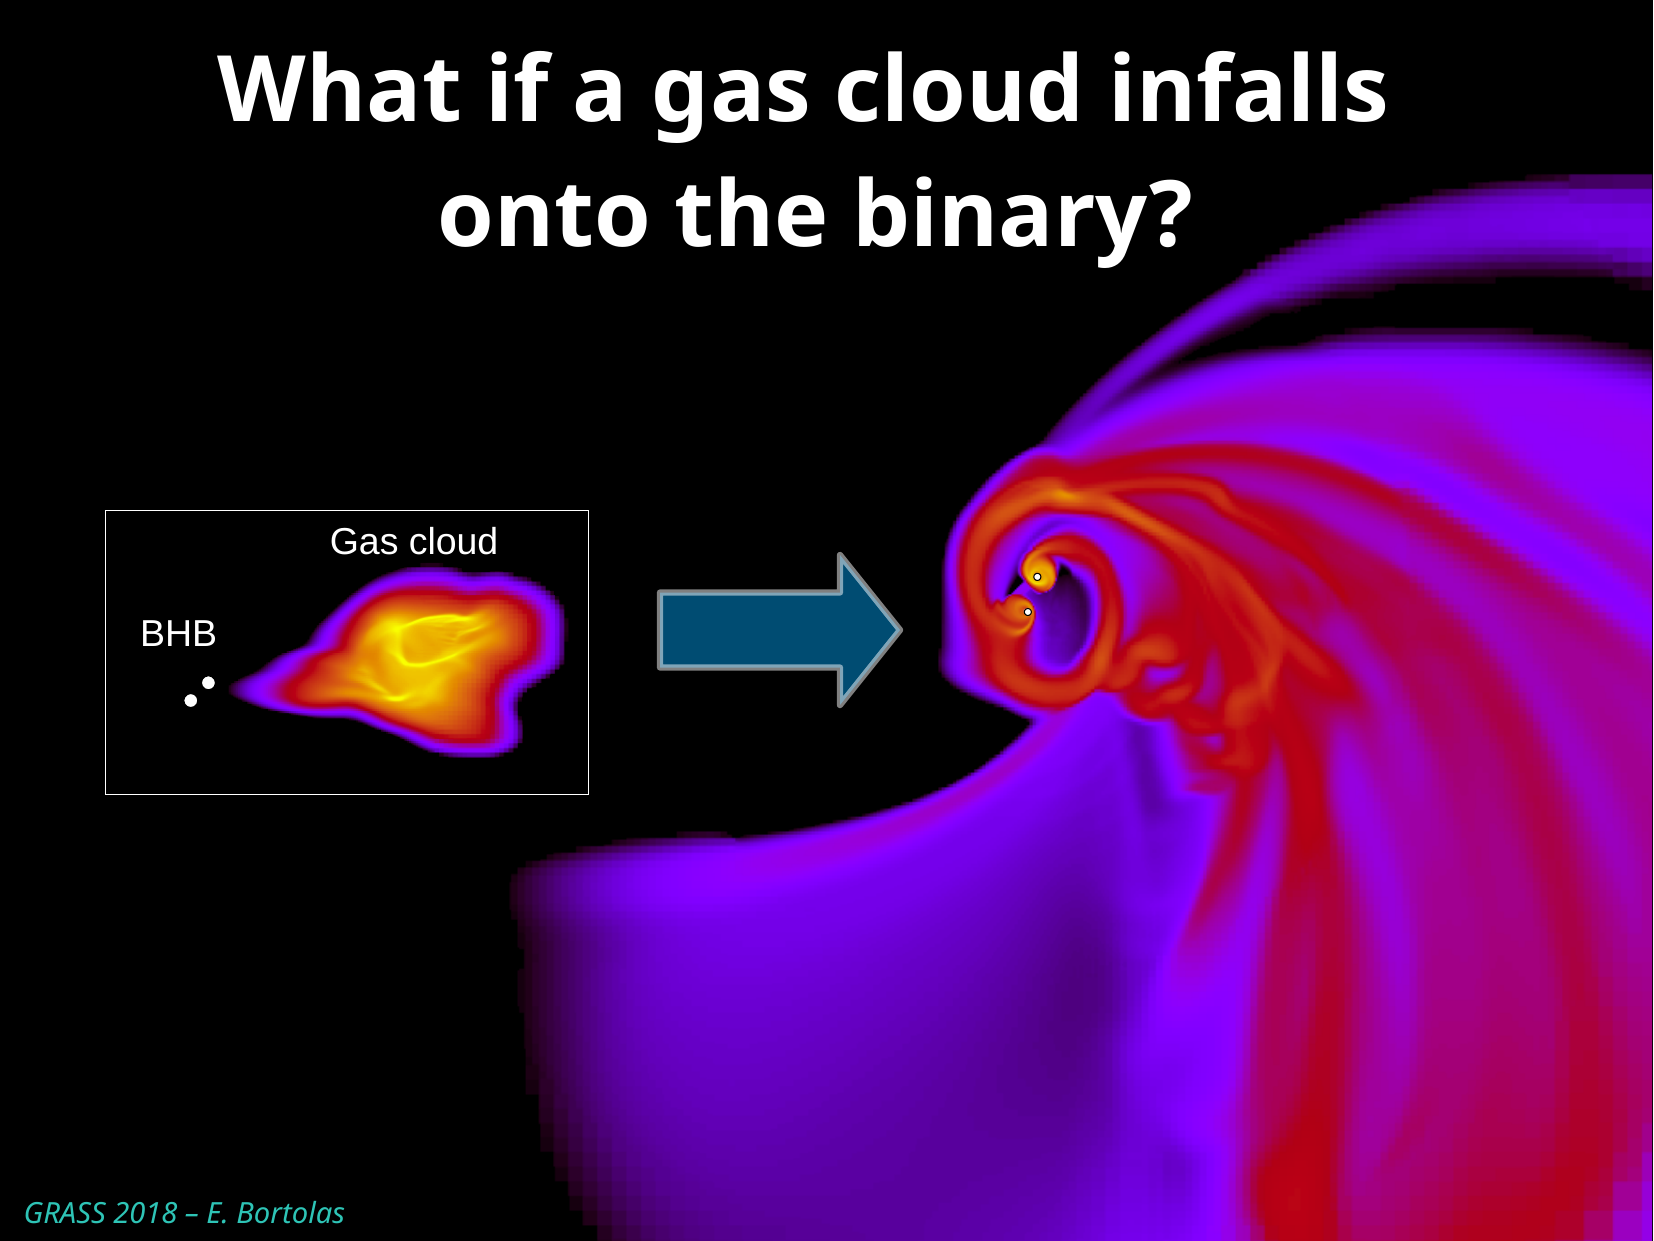

What if a gas cloud infalls
onto the binary?
Gas cloud
BHB
GRASS 2018 – E. Bortolas